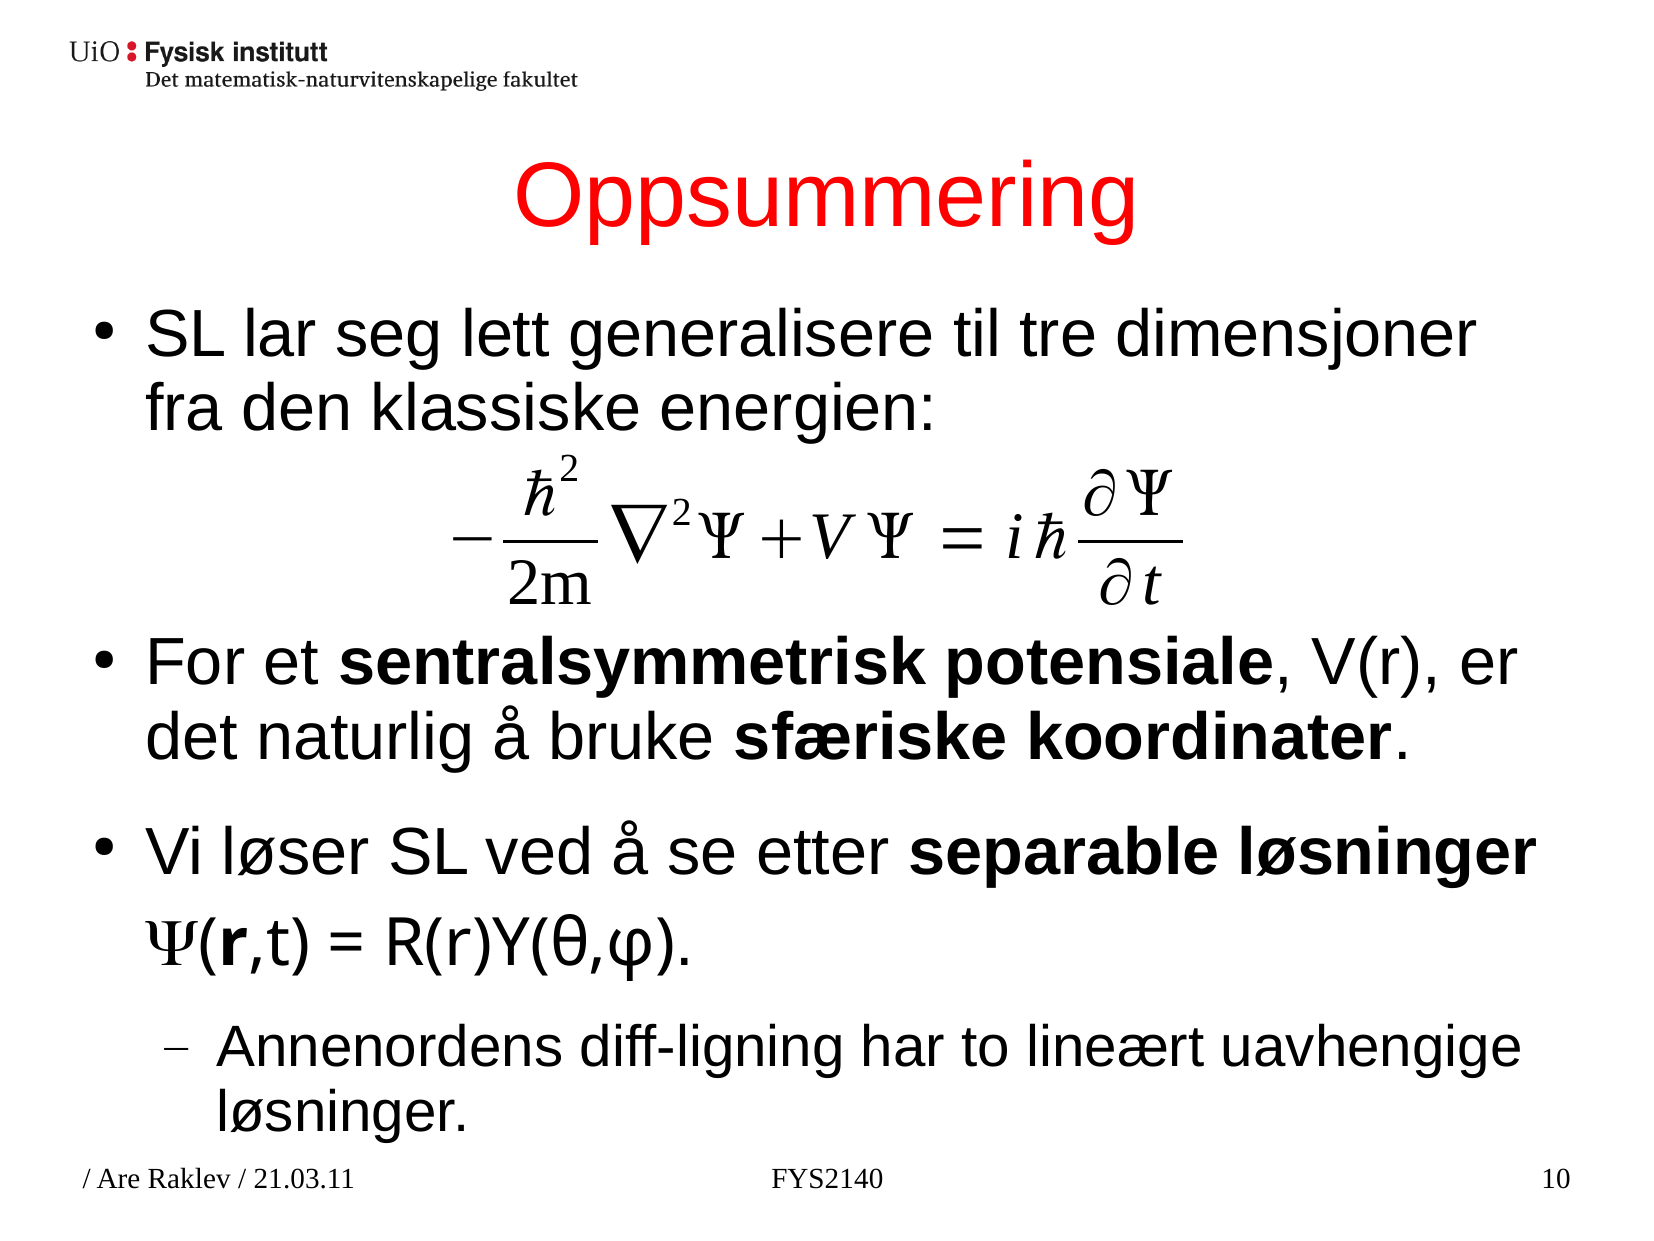

# Oppsummering
SL lar seg lett generalisere til tre dimensjoner fra den klassiske energien:
For et sentralsymmetrisk potensiale, V(r), er det naturlig å bruke sfæriske koordinater.
Vi løser SL ved å se etter separable løsninger Ψ(r,t) = R(r)Y(θ,φ).
Annenordens diff-ligning har to lineært uavhengige løsninger.
/ Are Raklev / 21.03.11
FYS2140
10